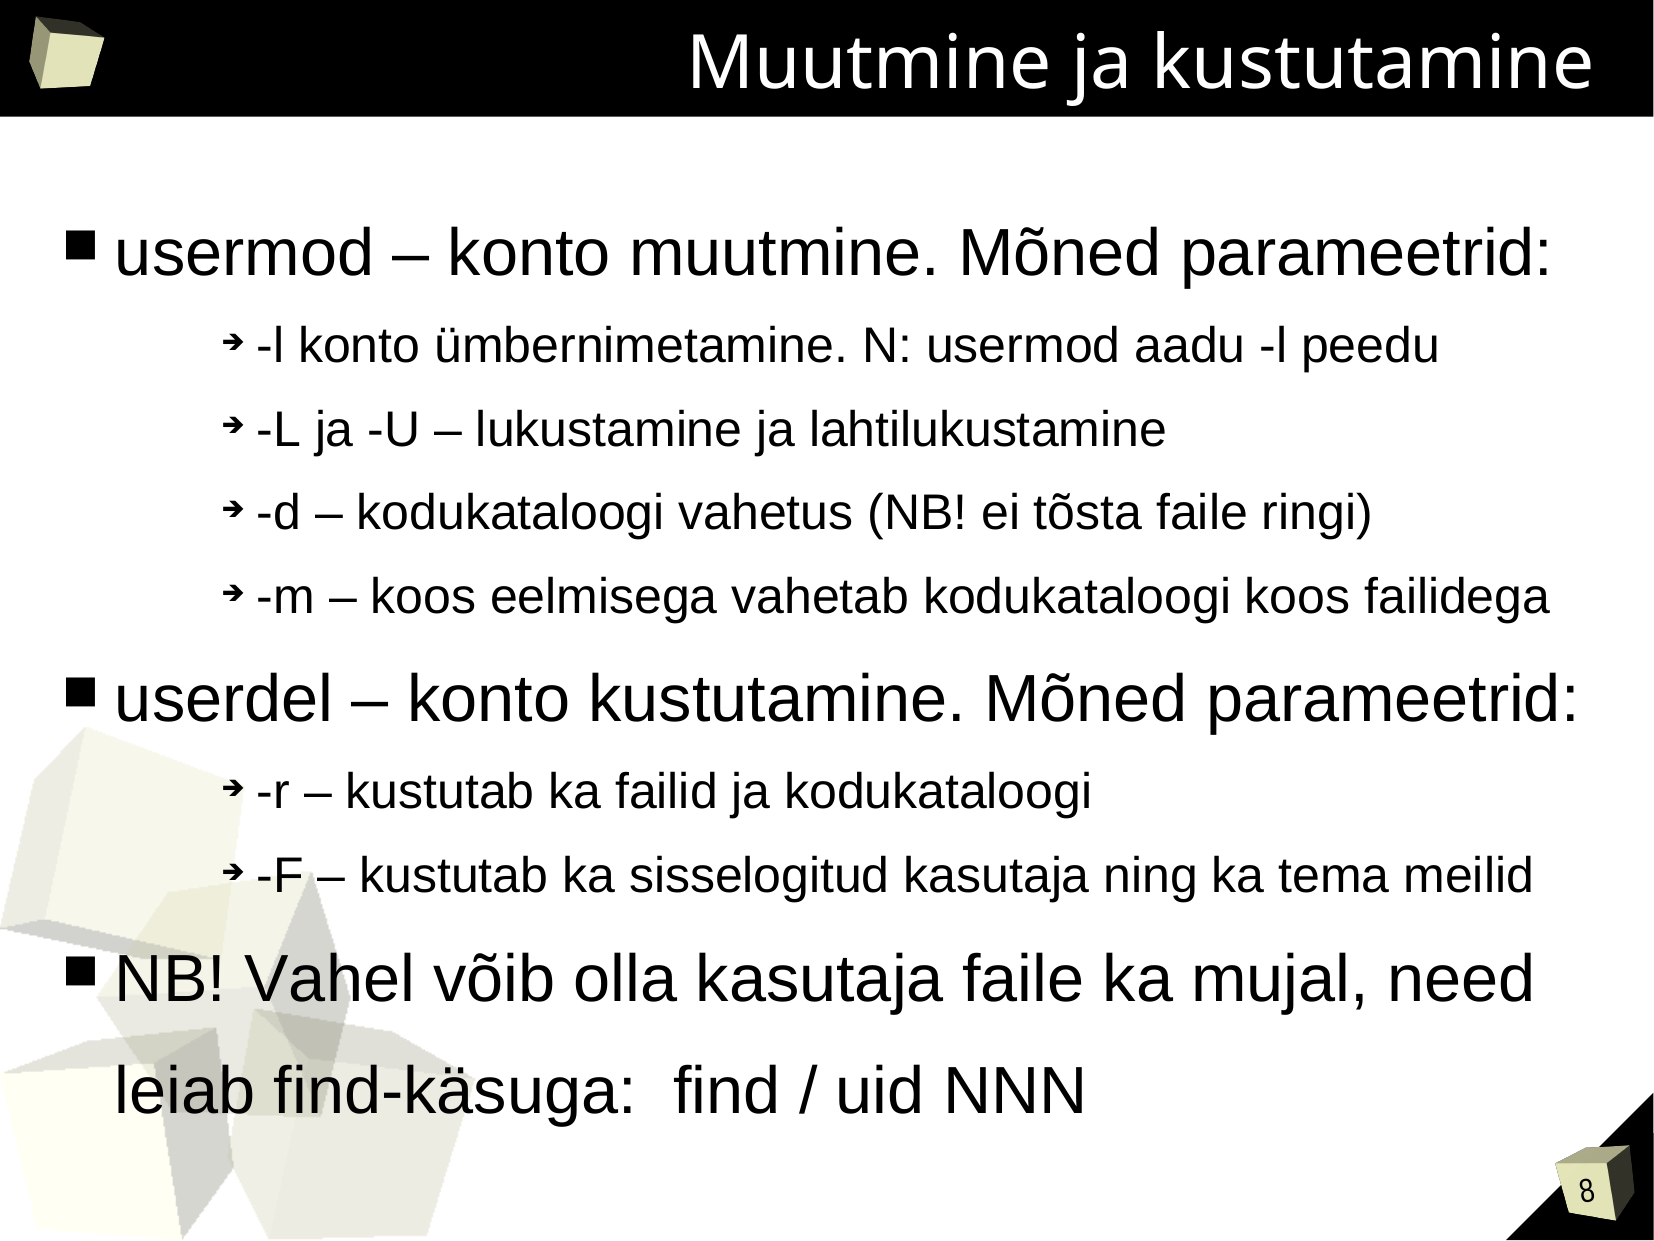

# Muutmine ja kustutamine
usermod – konto muutmine. Mõned parameetrid:
-l konto ümbernimetamine. N: usermod aadu -l peedu
-L ja -U – lukustamine ja lahtilukustamine
-d – kodukataloogi vahetus (NB! ei tõsta faile ringi)
-m – koos eelmisega vahetab kodukataloogi koos failidega
userdel – konto kustutamine. Mõned parameetrid:
-r – kustutab ka failid ja kodukataloogi
-F – kustutab ka sisselogitud kasutaja ning ka tema meilid
NB! Vahel võib olla kasutaja faile ka mujal, need leiab find-käsuga: find / uid NNN